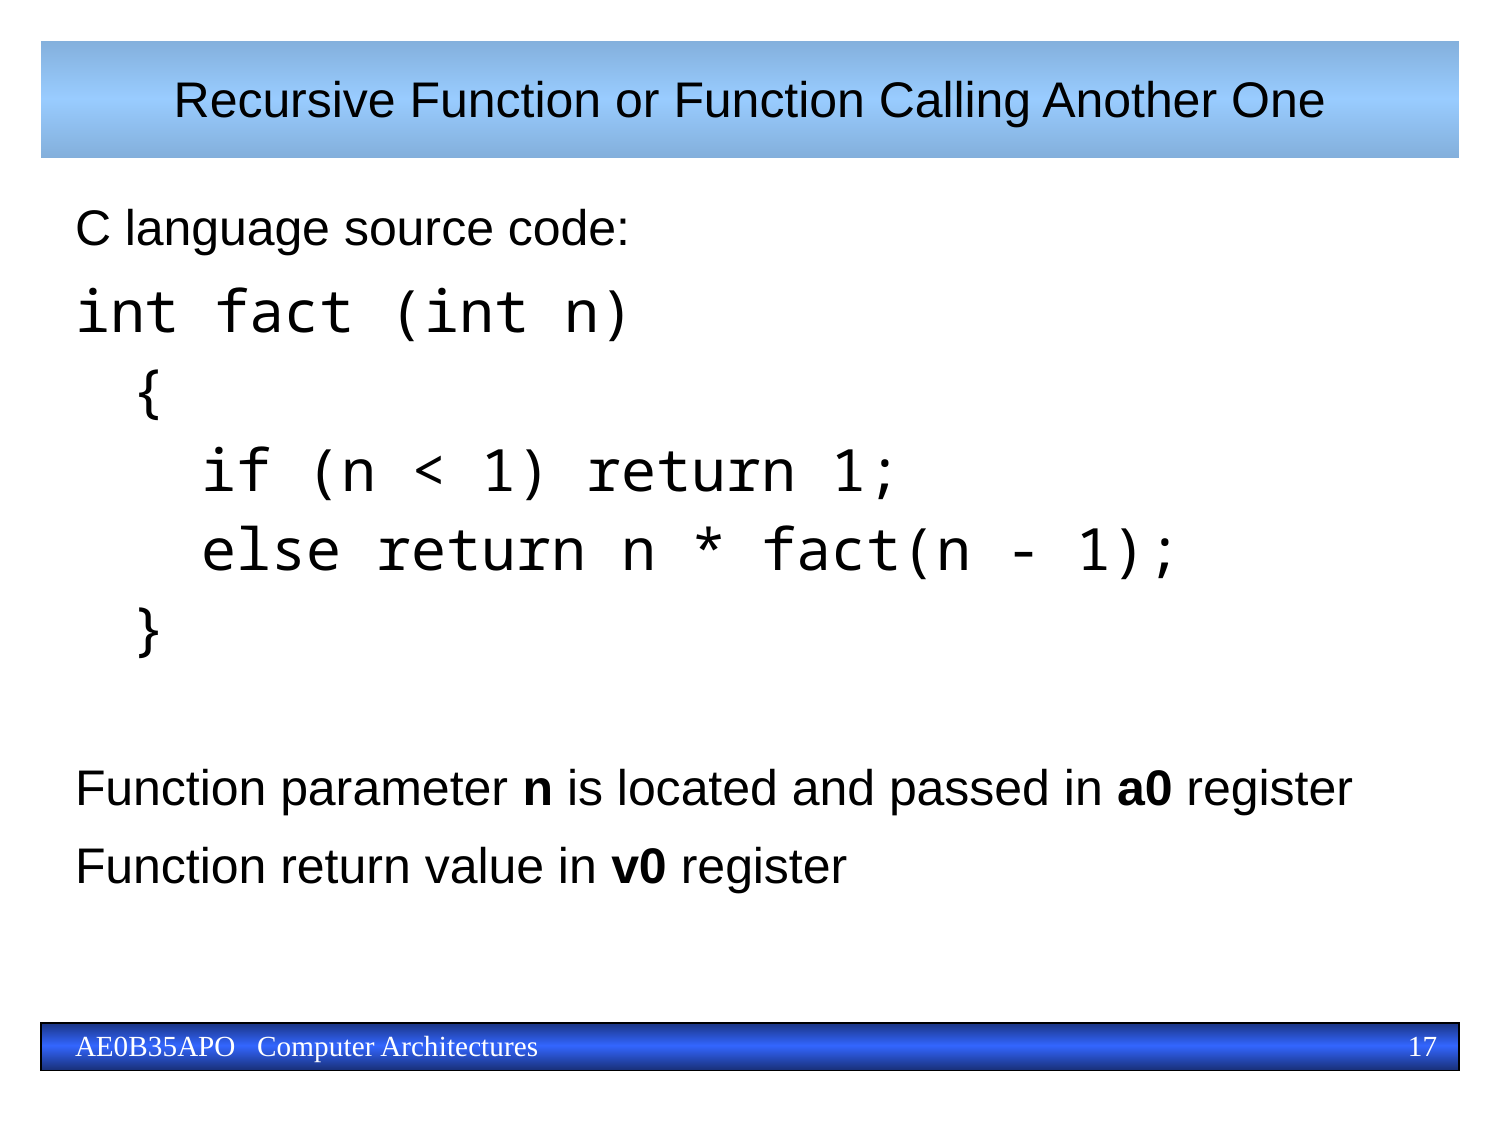

# Recursive Function or Function Calling Another One
C language source code:
int fact (int n)
{
 if (n < 1) return 1;
 else return n * fact(n - 1);
}
Function parameter n is located and passed in a0 register
Function return value in v0 register
AE0B35APO Computer Architectures
17